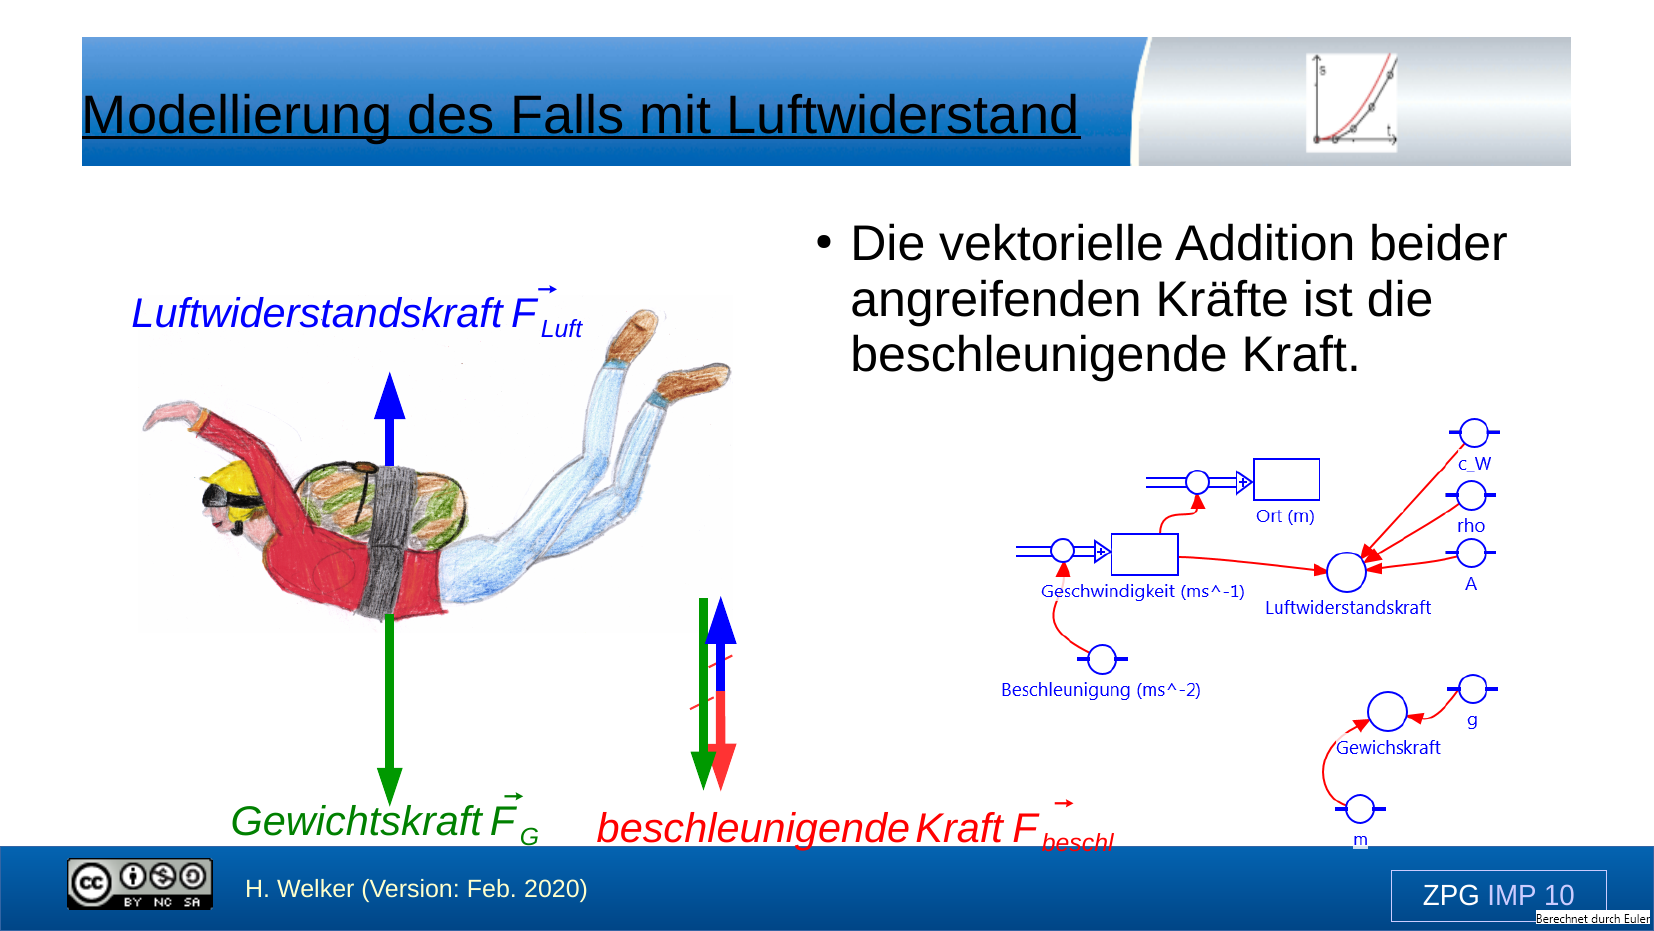

# Modellierung des Falls mit Luftwiderstand
Die vektorielle Addition beider angreifenden Kräfte ist die beschleunigende Kraft.